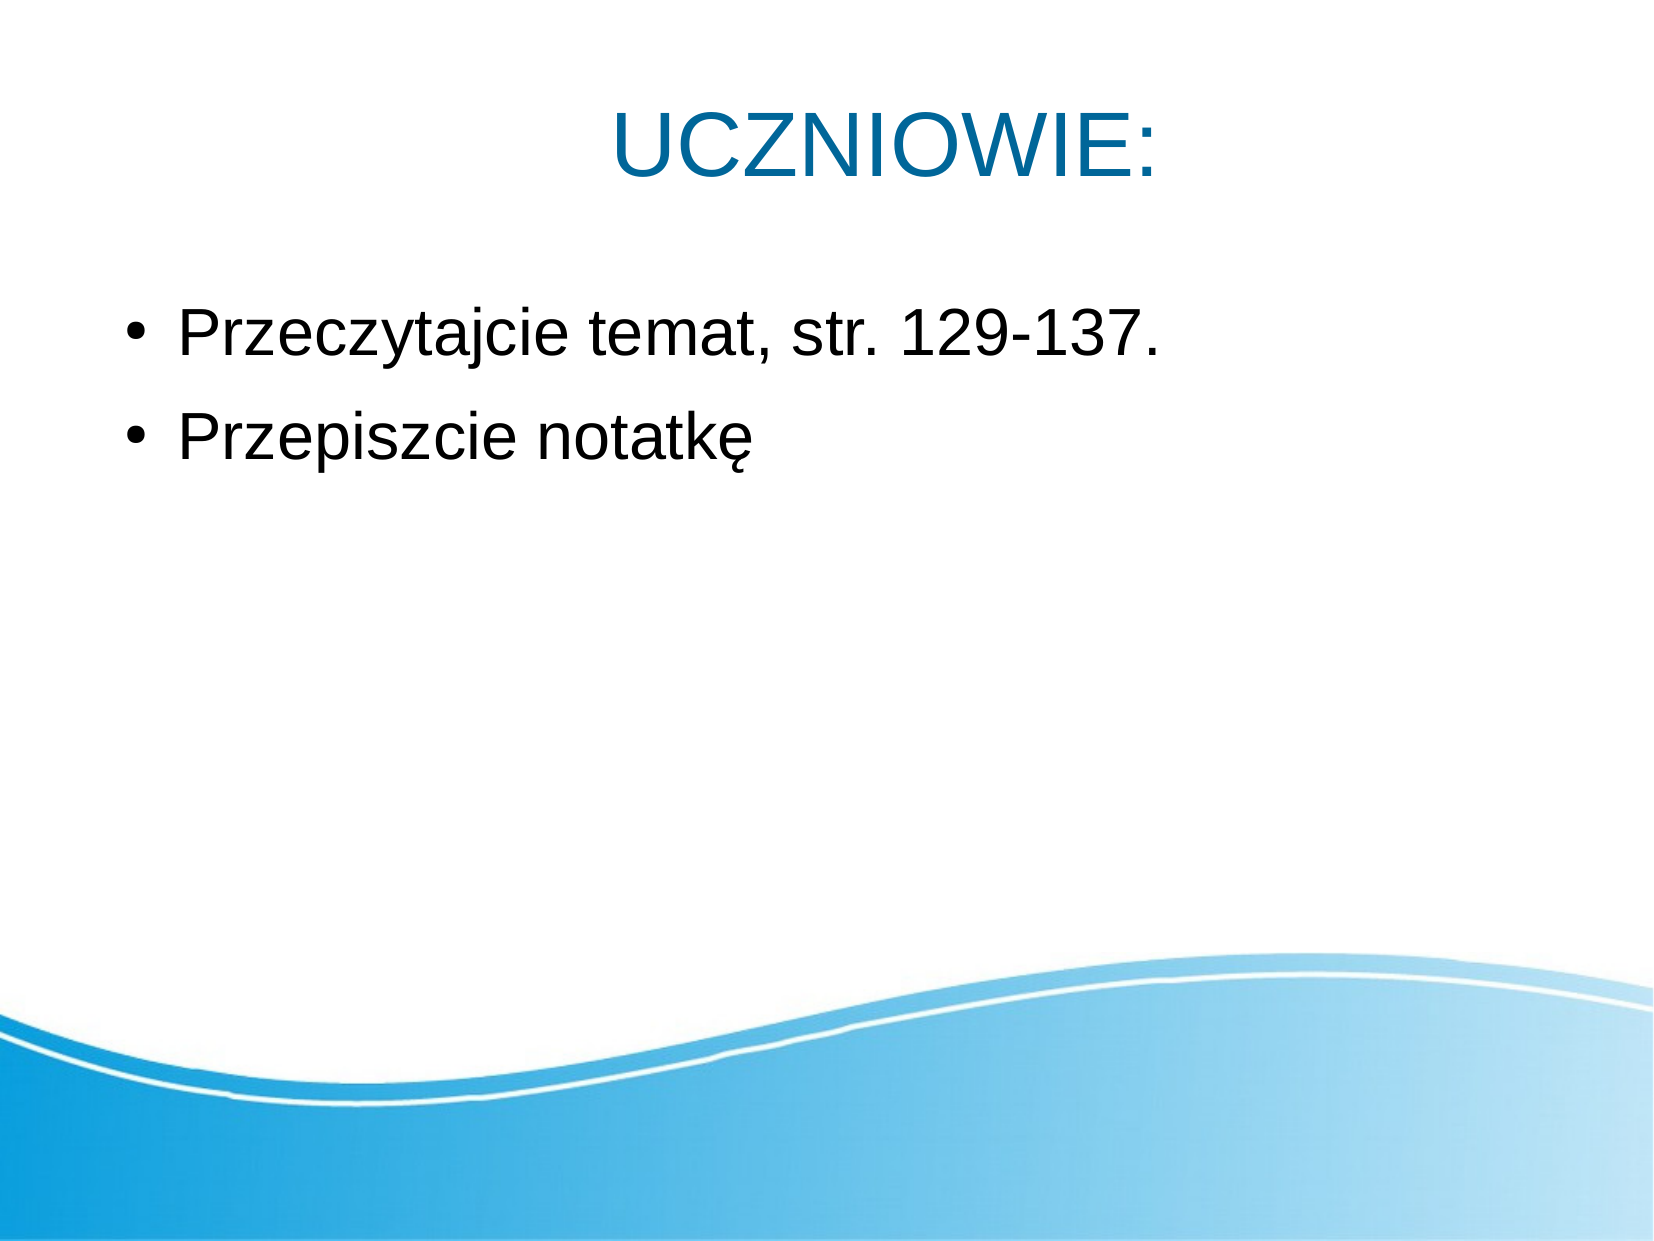

# UCZNIOWIE:
Przeczytajcie temat, str. 129-137.
Przepiszcie notatkę